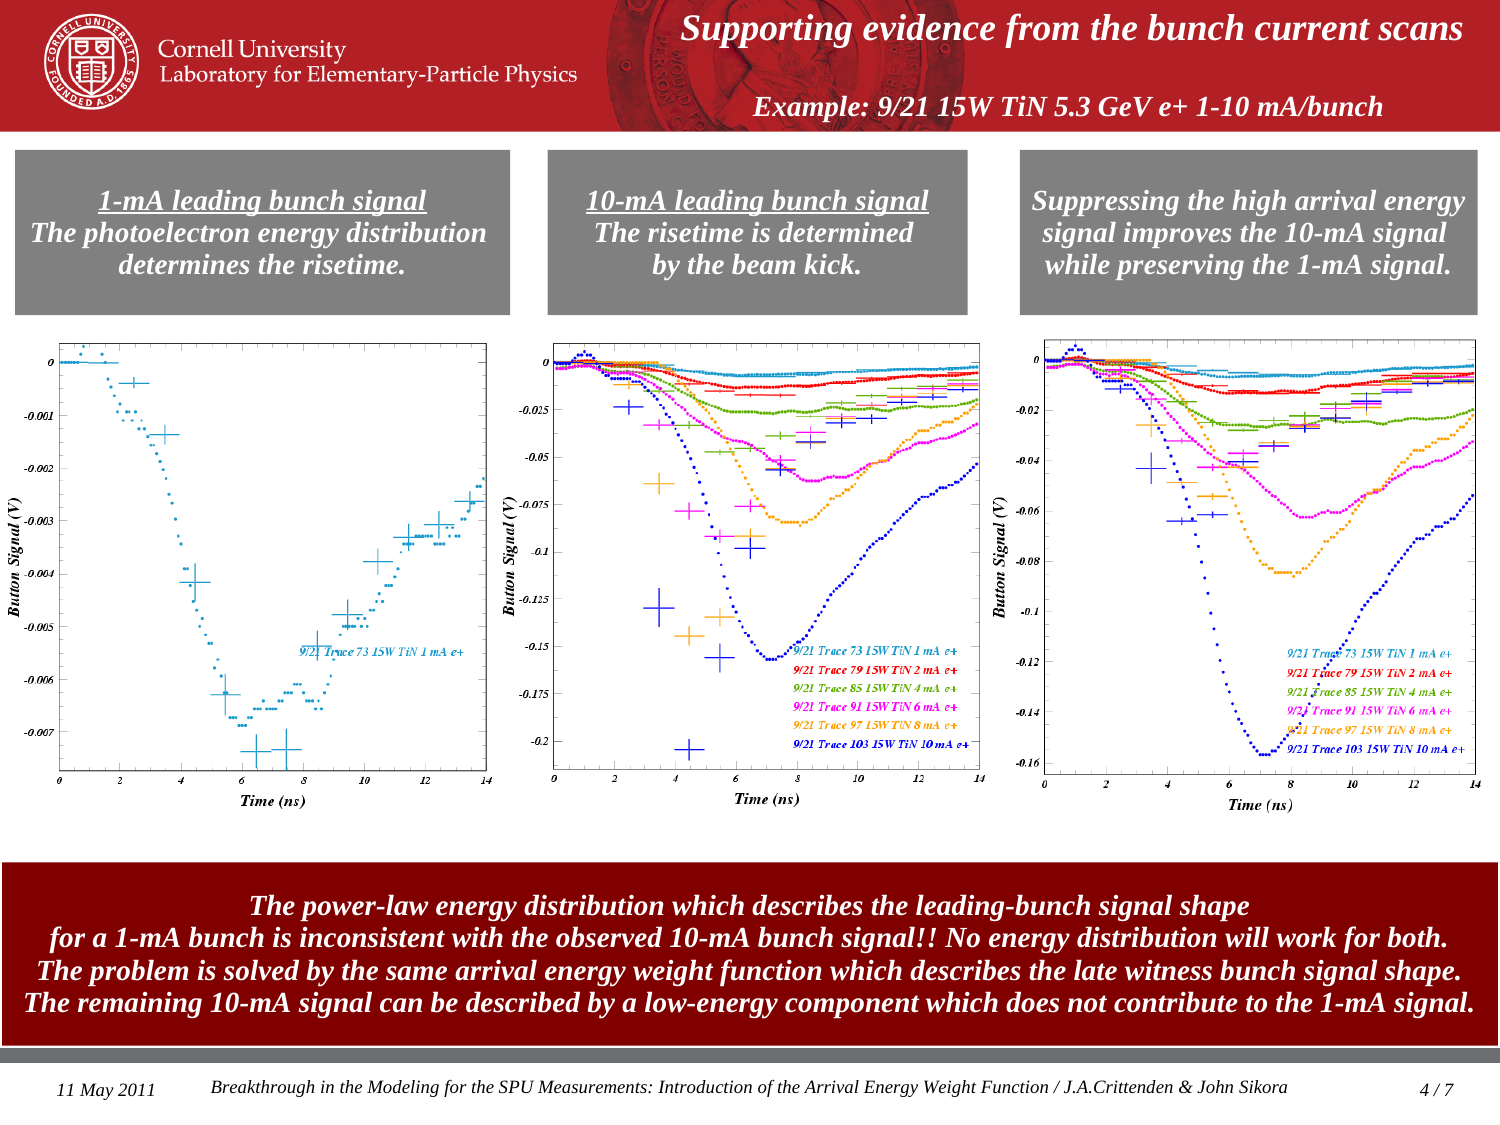

Supporting evidence from the bunch current scans
Example: 9/21 15W TiN 5.3 GeV e+ 1-10 mA/bunch
1-mA leading bunch signal
The photoelectron energy distribution
determines the risetime.
10-mA leading bunch signal
The risetime is determined
by the beam kick.
Suppressing the high arrival energy
signal improves the 10-mA signal
while preserving the 1-mA signal.
The power-law energy distribution which describes the leading-bunch signal shape
for a 1-mA bunch is inconsistent with the observed 10-mA bunch signal!! No energy distribution will work for both.
The problem is solved by the same arrival energy weight function which describes the late witness bunch signal shape.
The remaining 10-mA signal can be described by a low-energy component which does not contribute to the 1-mA signal.